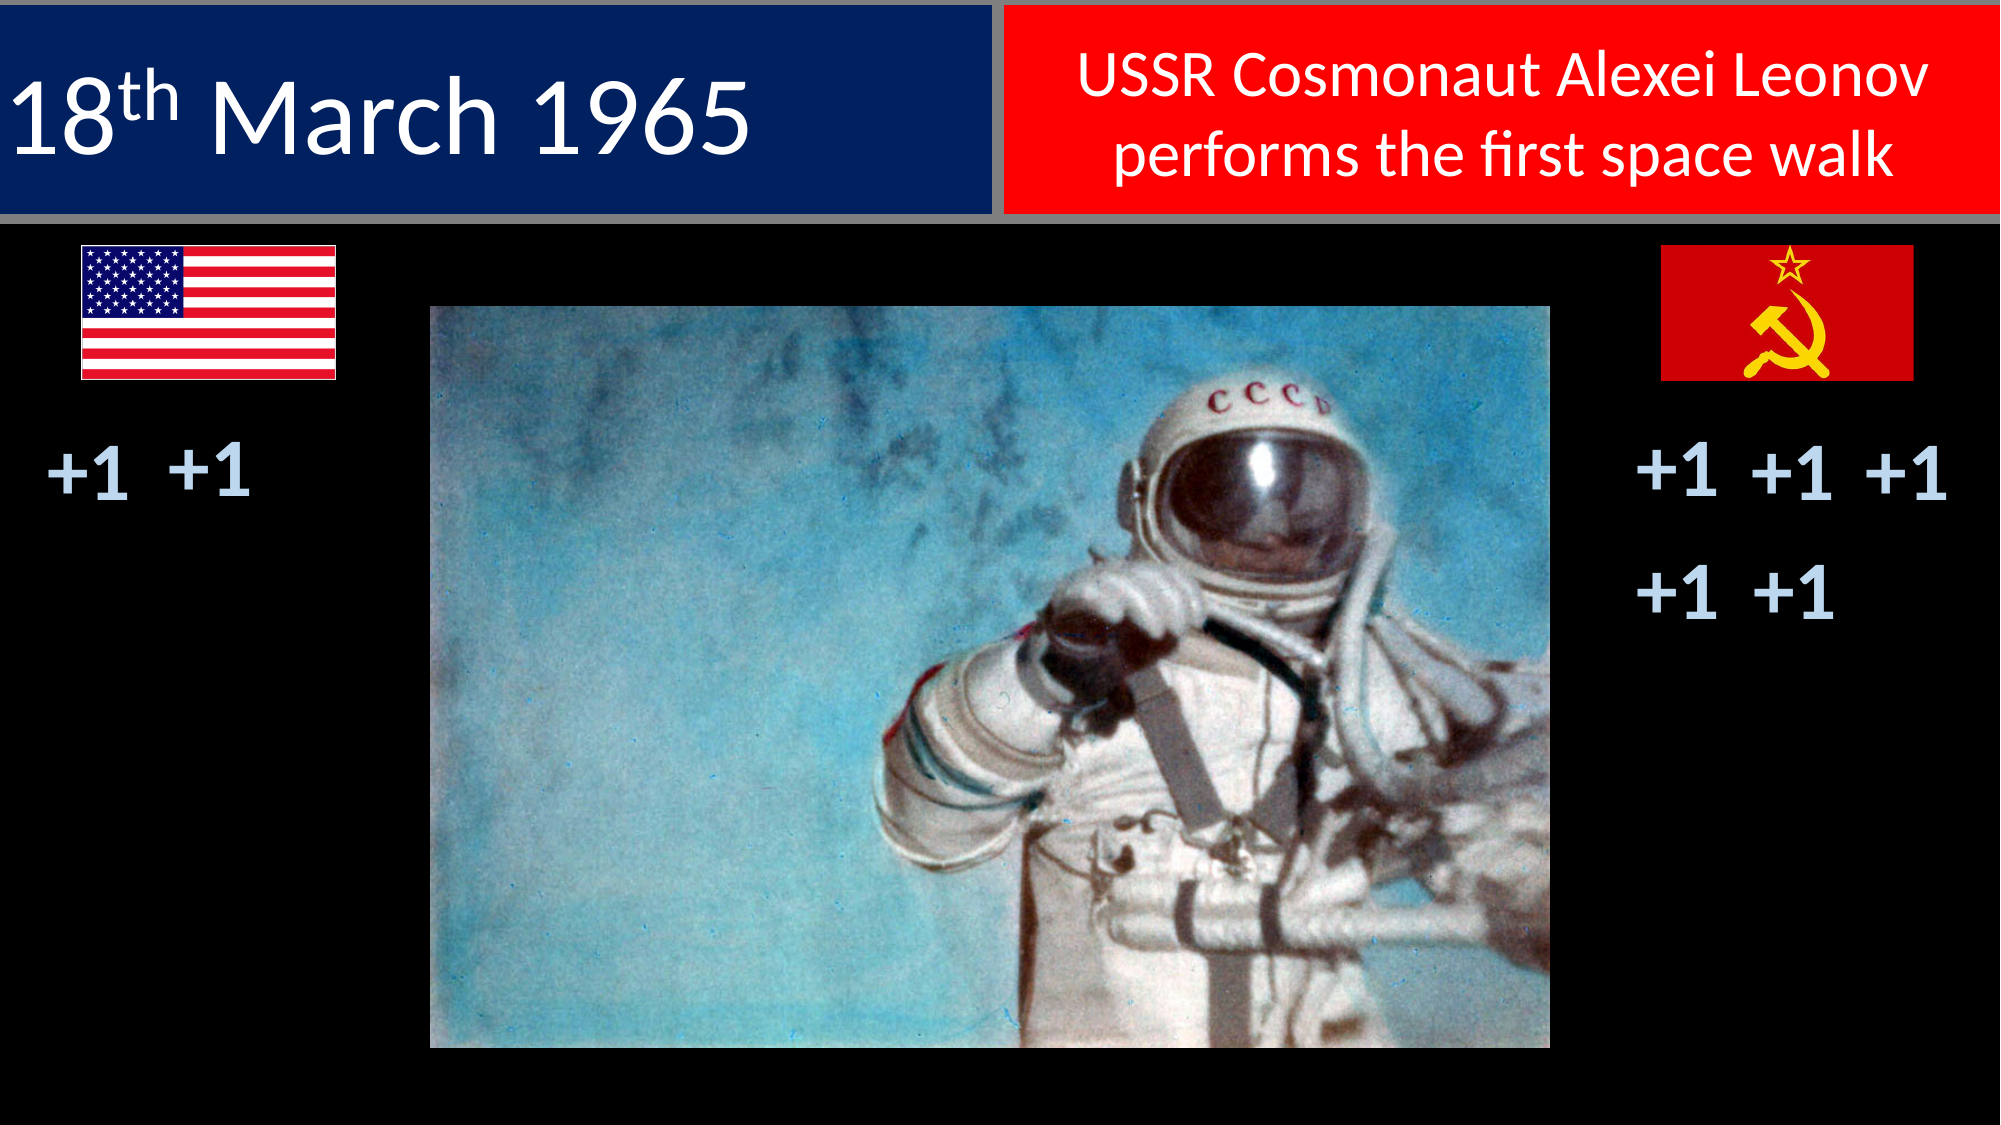

18th March 1965
USSR Cosmonaut Alexei Leonov performs the first space walk
+1
+1
+1
+1
+1
+1
+1